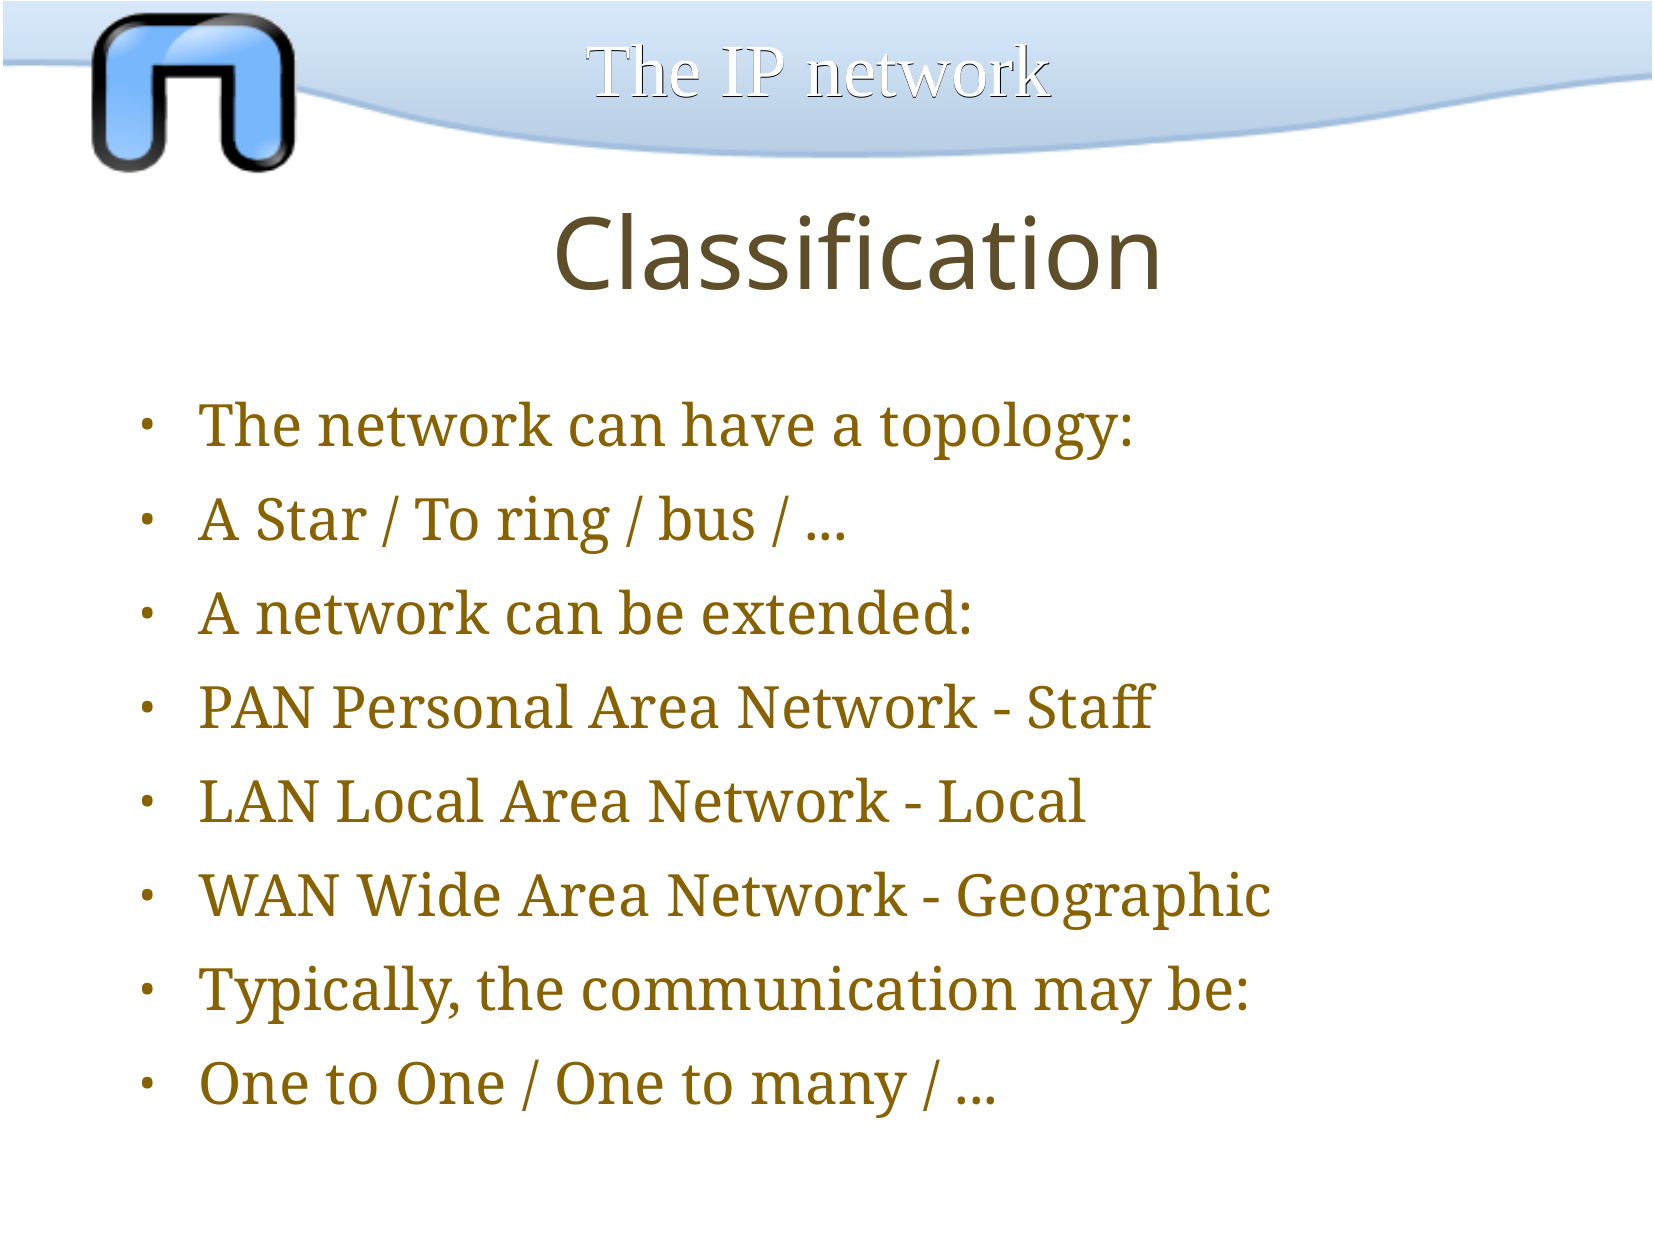

The IP network
Classification
# The network can have a topology:
A Star / To ring / bus / ...
A network can be extended:
PAN Personal Area Network - Staff
LAN Local Area Network - Local
WAN Wide Area Network - Geographic
Typically, the communication may be:
One to One / One to many / ...